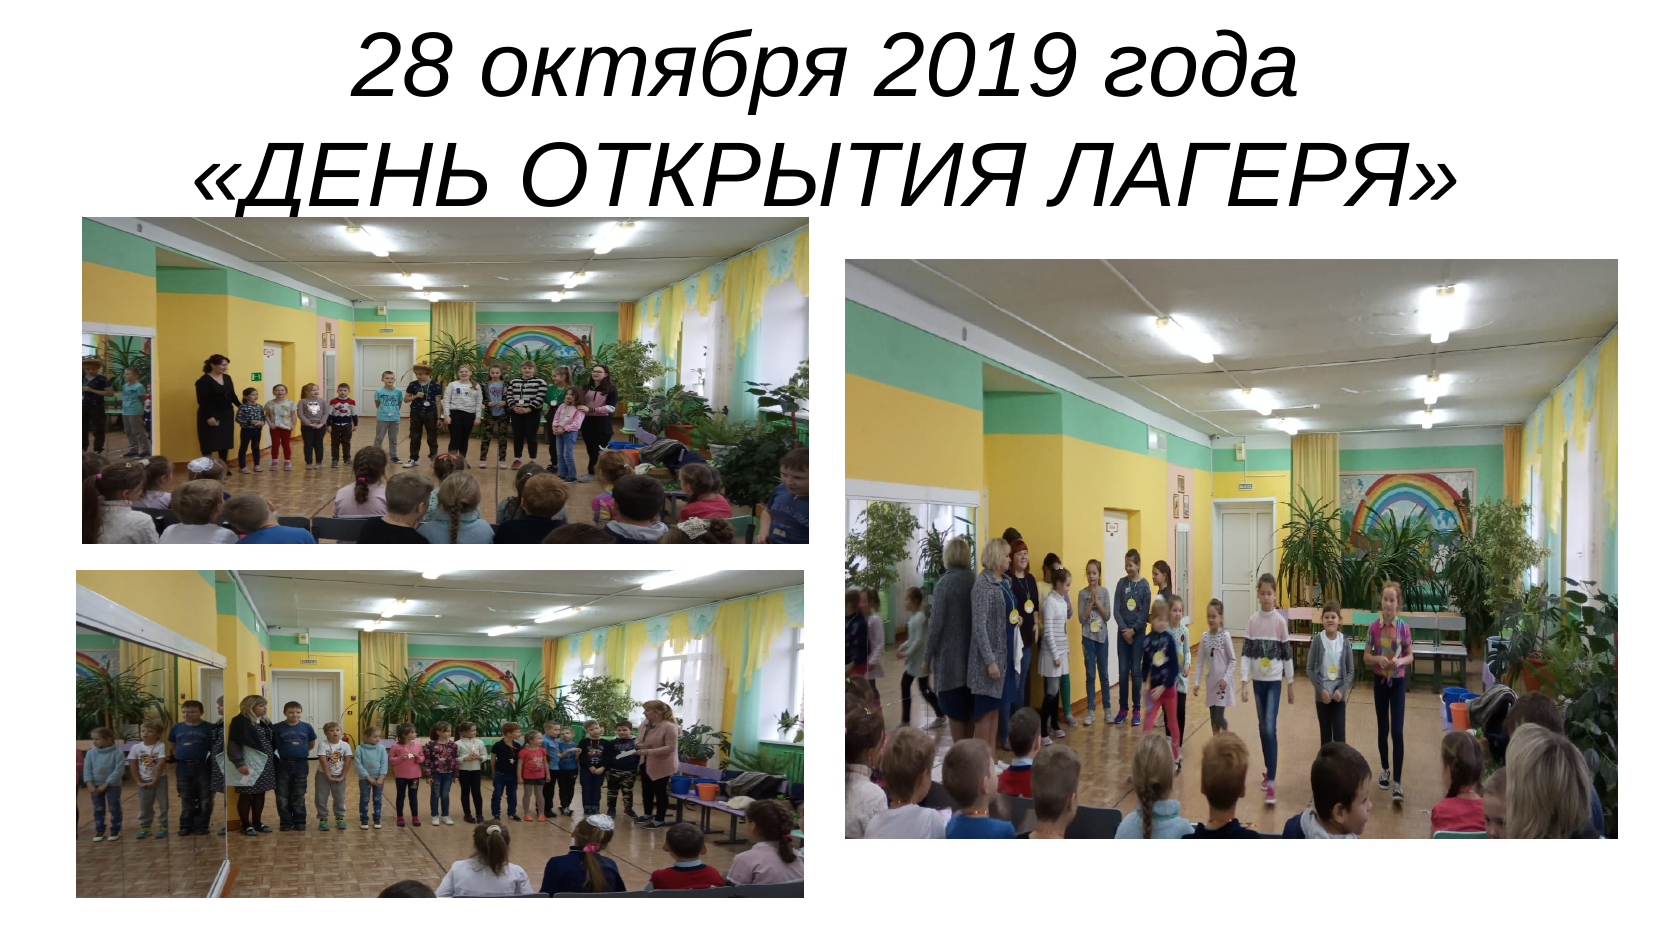

# 28 октября 2019 года «ДЕНЬ ОТКРЫТИЯ ЛАГЕРЯ»